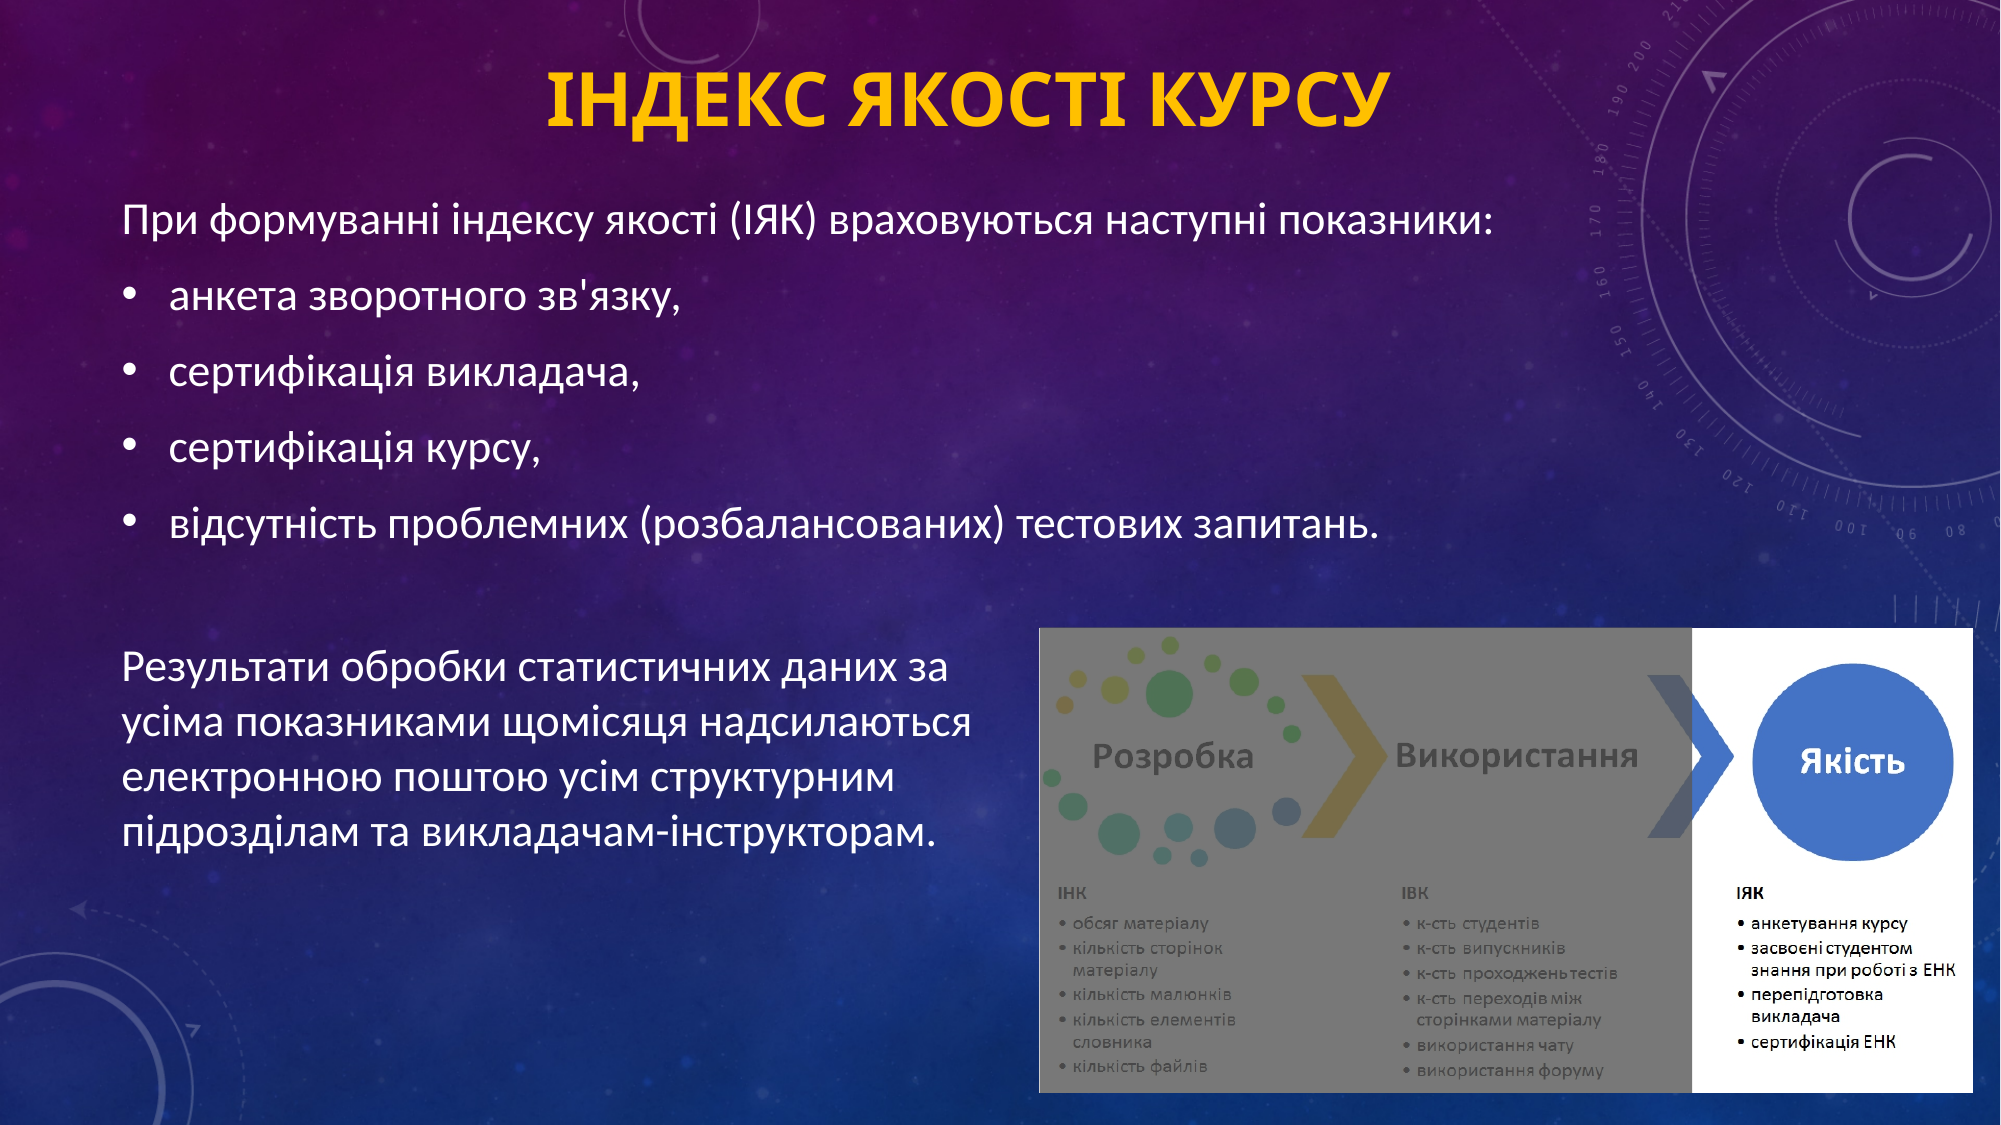

# ІНДЕКС ЯКОСТІ КУРСУ
При формуванні індексу якості (ІЯК) враховуються наступні показники:
анкета зворотного зв'язку,
сертифікація викладача,
сертифікація курсу,
відсутність проблемних (розбалансованих) тестових запитань.
Результати обробки статистичних даних за усіма показниками щомісяця надсилаються електронною поштою усім структурним підрозділам та викладачам-інструкторам.